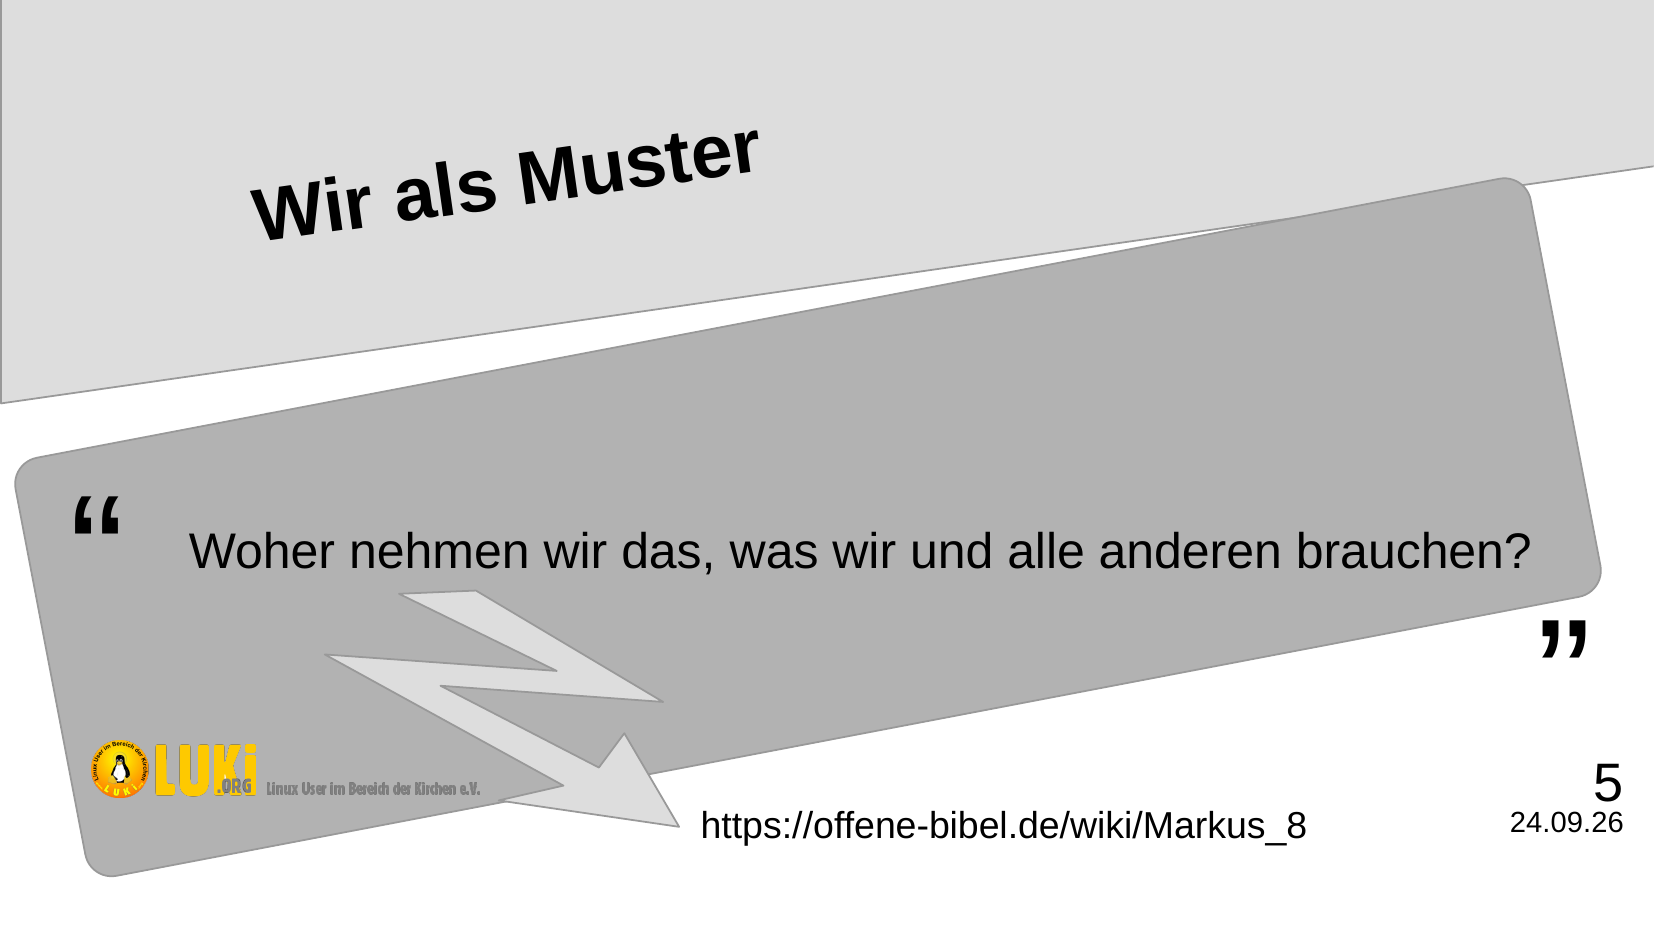

# Wir als Muster
Woher nehmen wir das, was wir und alle anderen brauchen?
5
https://offene-bibel.de/wiki/Markus_8